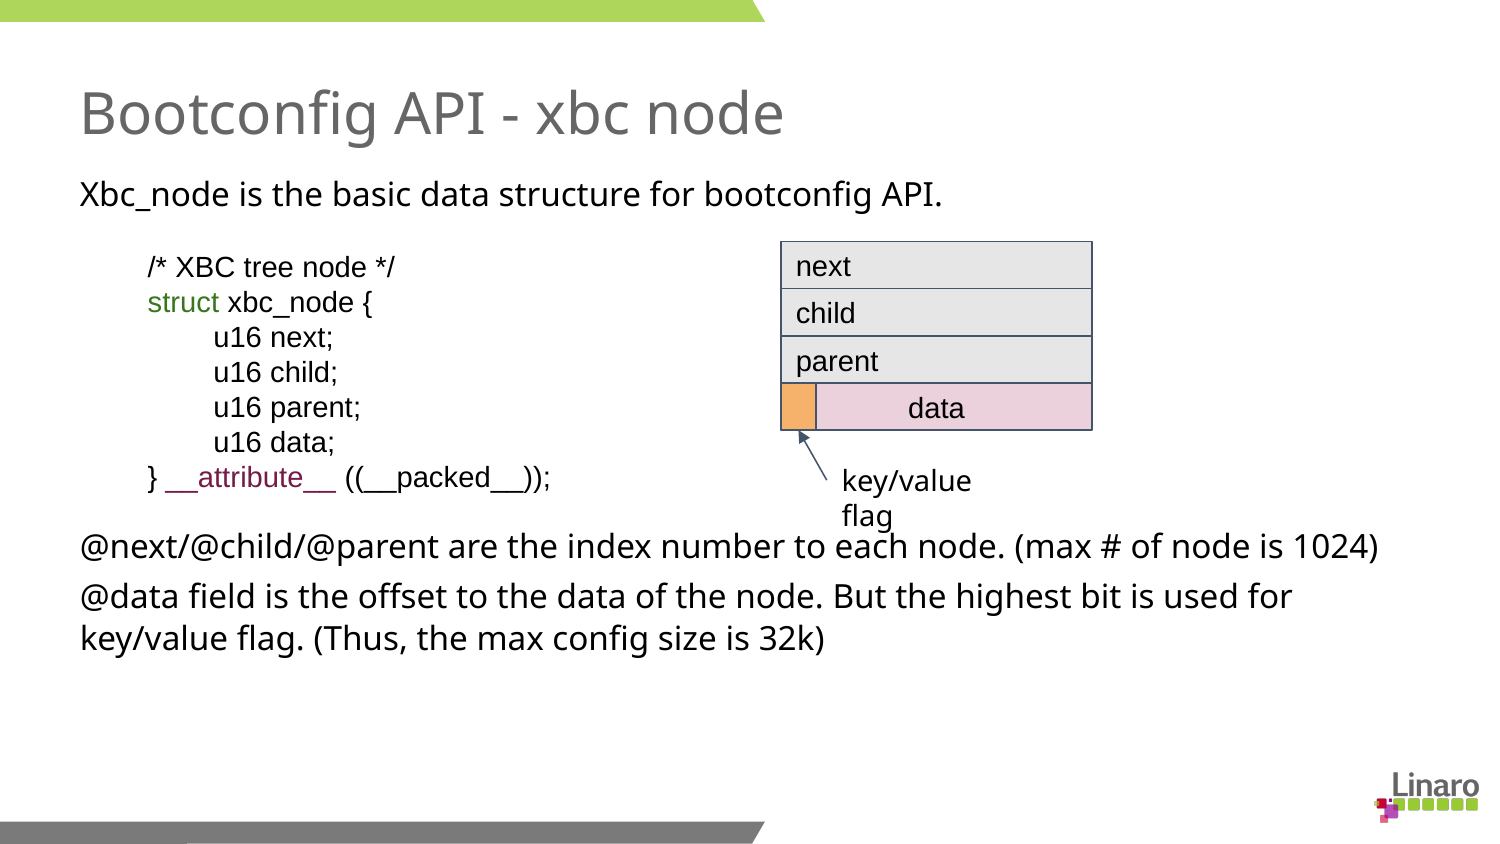

# Bootconfig API - xbc node
Xbc_node is the basic data structure for bootconfig API.
@next/@child/@parent are the index number to each node. (max # of node is 1024)
@data field is the offset to the data of the node. But the highest bit is used for key/value flag. (Thus, the max config size is 32k)
/* XBC tree node */
struct xbc_node {
 u16 next;
 u16 child;
 u16 parent;
 u16 data;
} __attribute__ ((__packed__));
next
child
parent
data
key/value flag